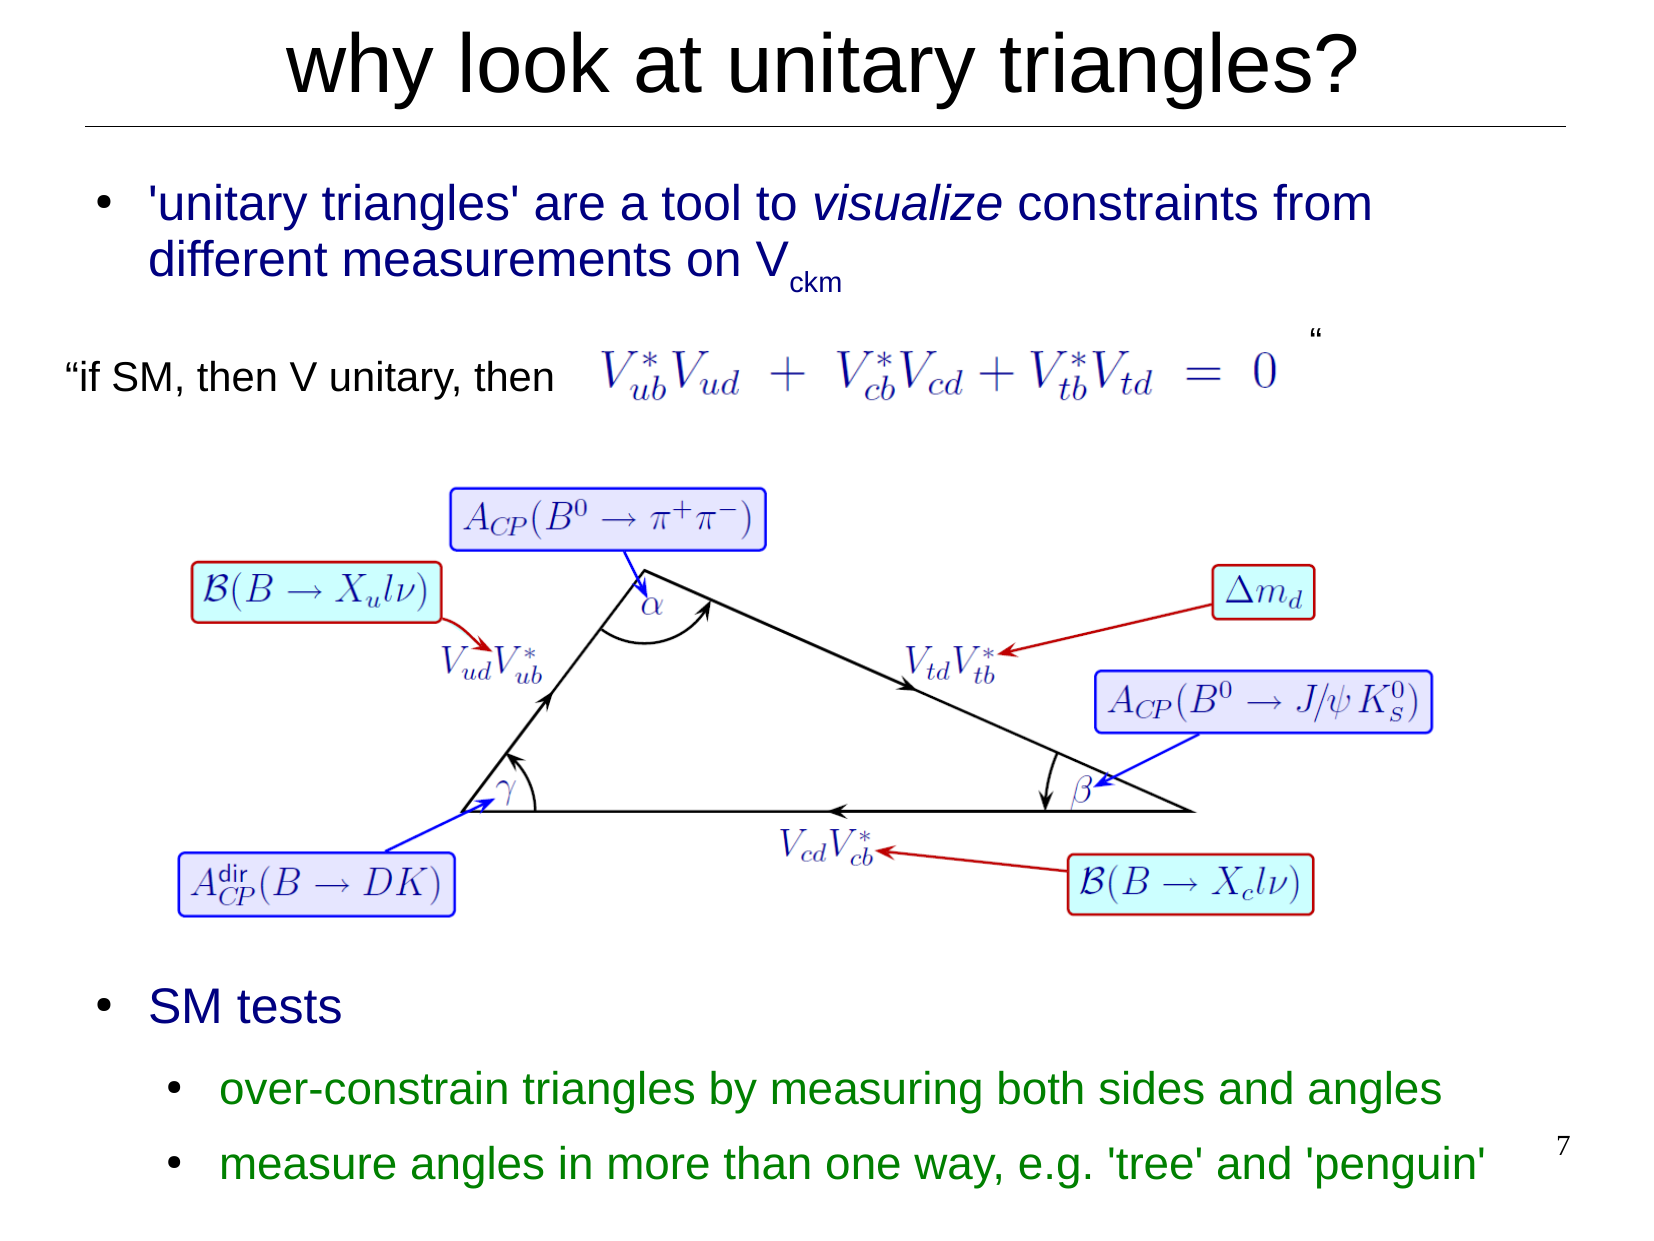

# why look at unitary triangles?
'unitary triangles' are a tool to visualize constraints from different measurements on Vckm
“
“if SM, then V unitary, then
SM tests
over-constrain triangles by measuring both sides and angles
measure angles in more than one way, e.g. 'tree' and 'penguin'
7